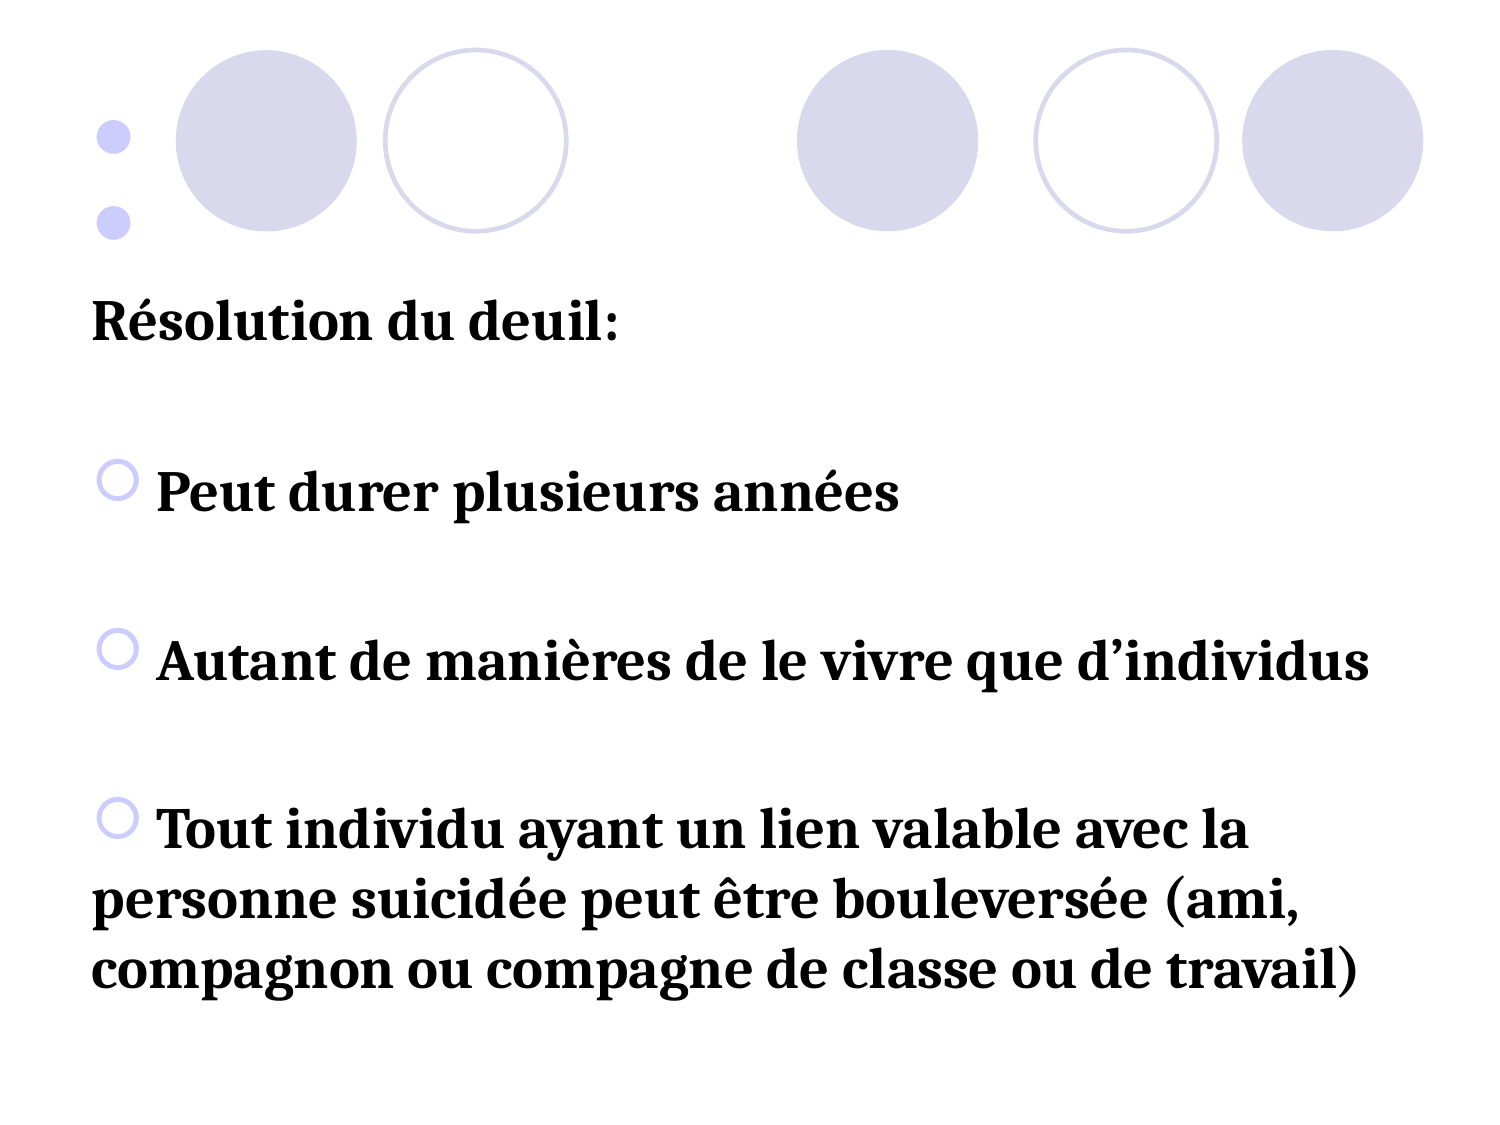

# Résolution du deuil:
 Peut durer plusieurs années
 Autant de manières de le vivre que d’individus
 Tout individu ayant un lien valable avec la personne suicidée peut être bouleversée (ami, compagnon ou compagne de classe ou de travail)